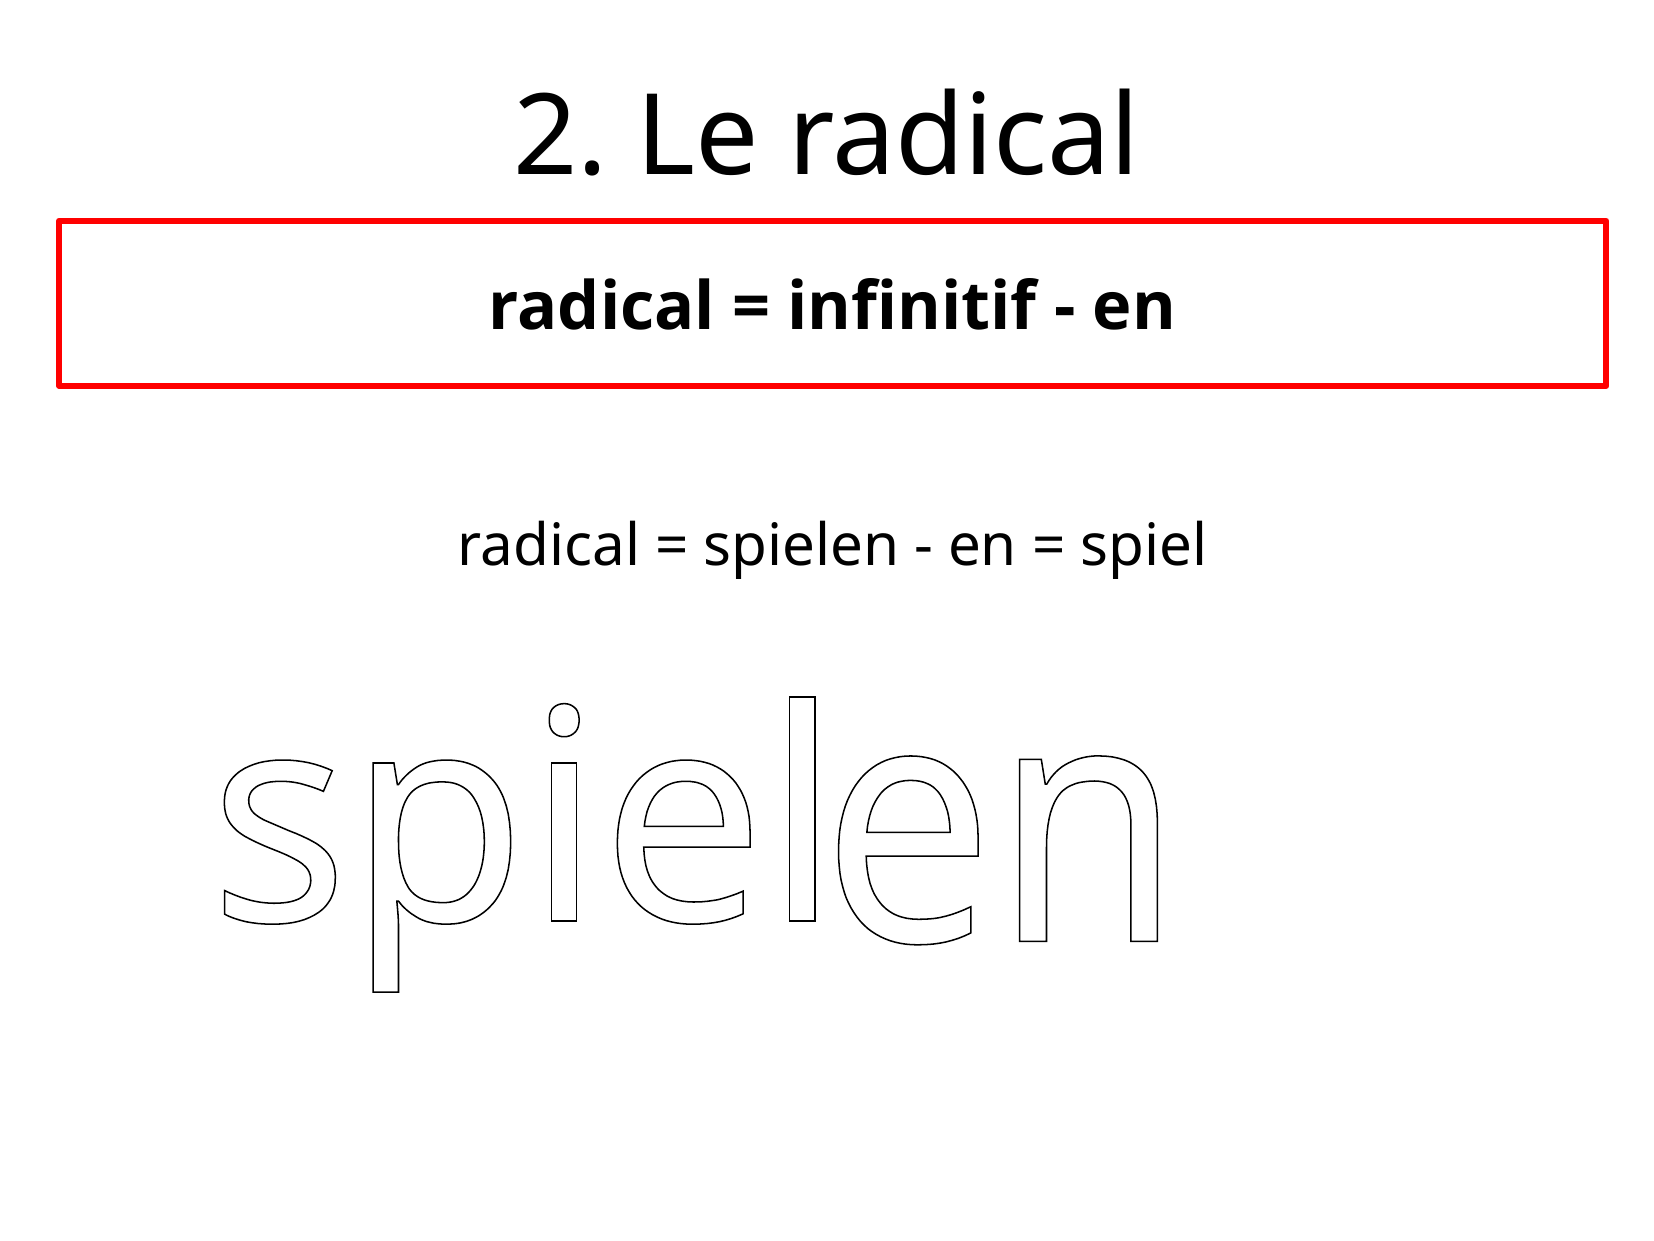

2. Le radical
radical = infinitif - en
radical = spielen - en = spiel
spiel
en